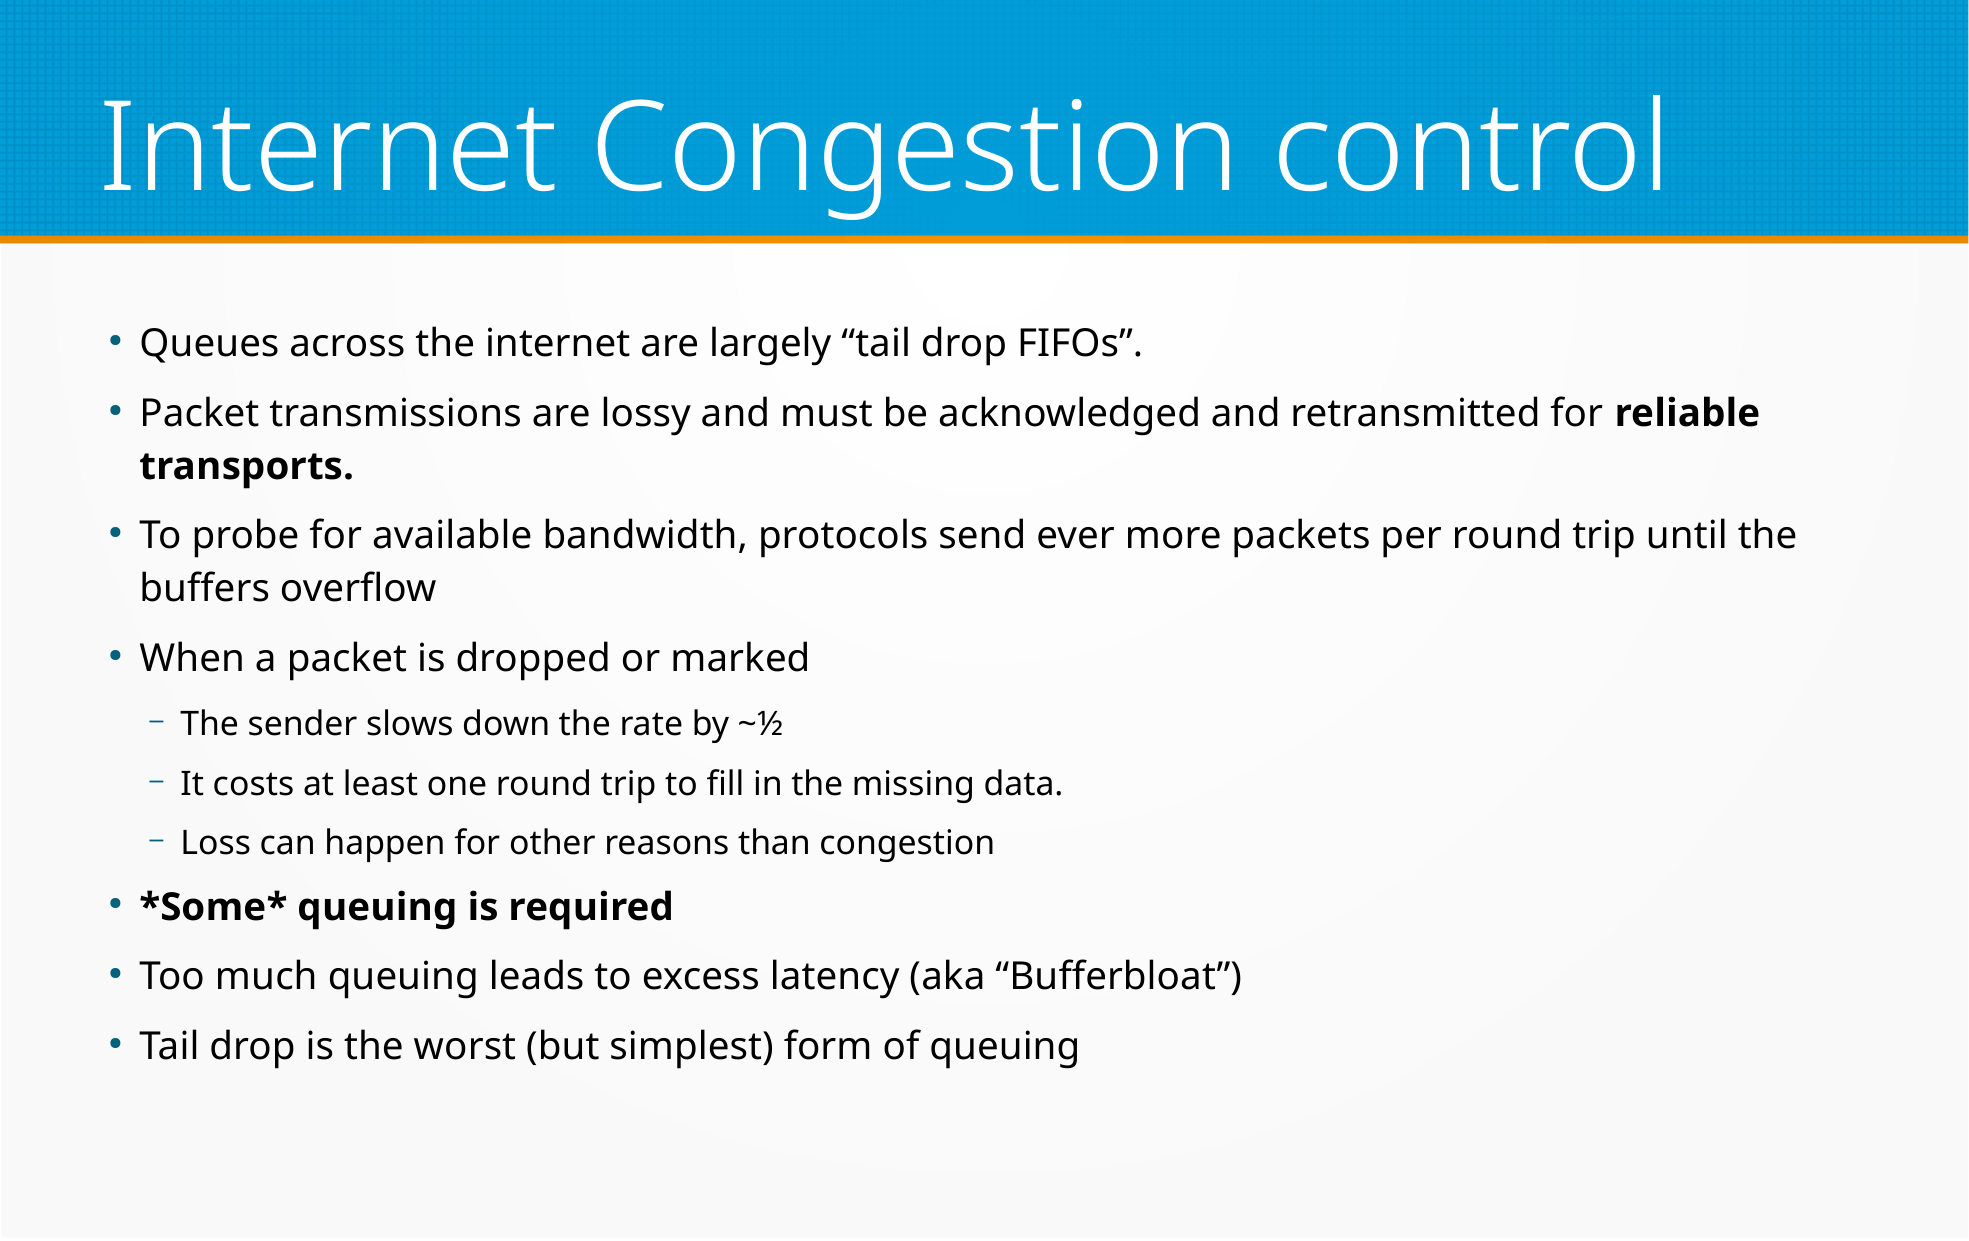

# Internet Congestion control
Queues across the internet are largely “tail drop FIFOs”.
Packet transmissions are lossy and must be acknowledged and retransmitted for reliable transports.
To probe for available bandwidth, protocols send ever more packets per round trip until the buffers overflow
When a packet is dropped or marked
The sender slows down the rate by ~½
It costs at least one round trip to fill in the missing data.
Loss can happen for other reasons than congestion
*Some* queuing is required
Too much queuing leads to excess latency (aka “Bufferbloat”)
Tail drop is the worst (but simplest) form of queuing